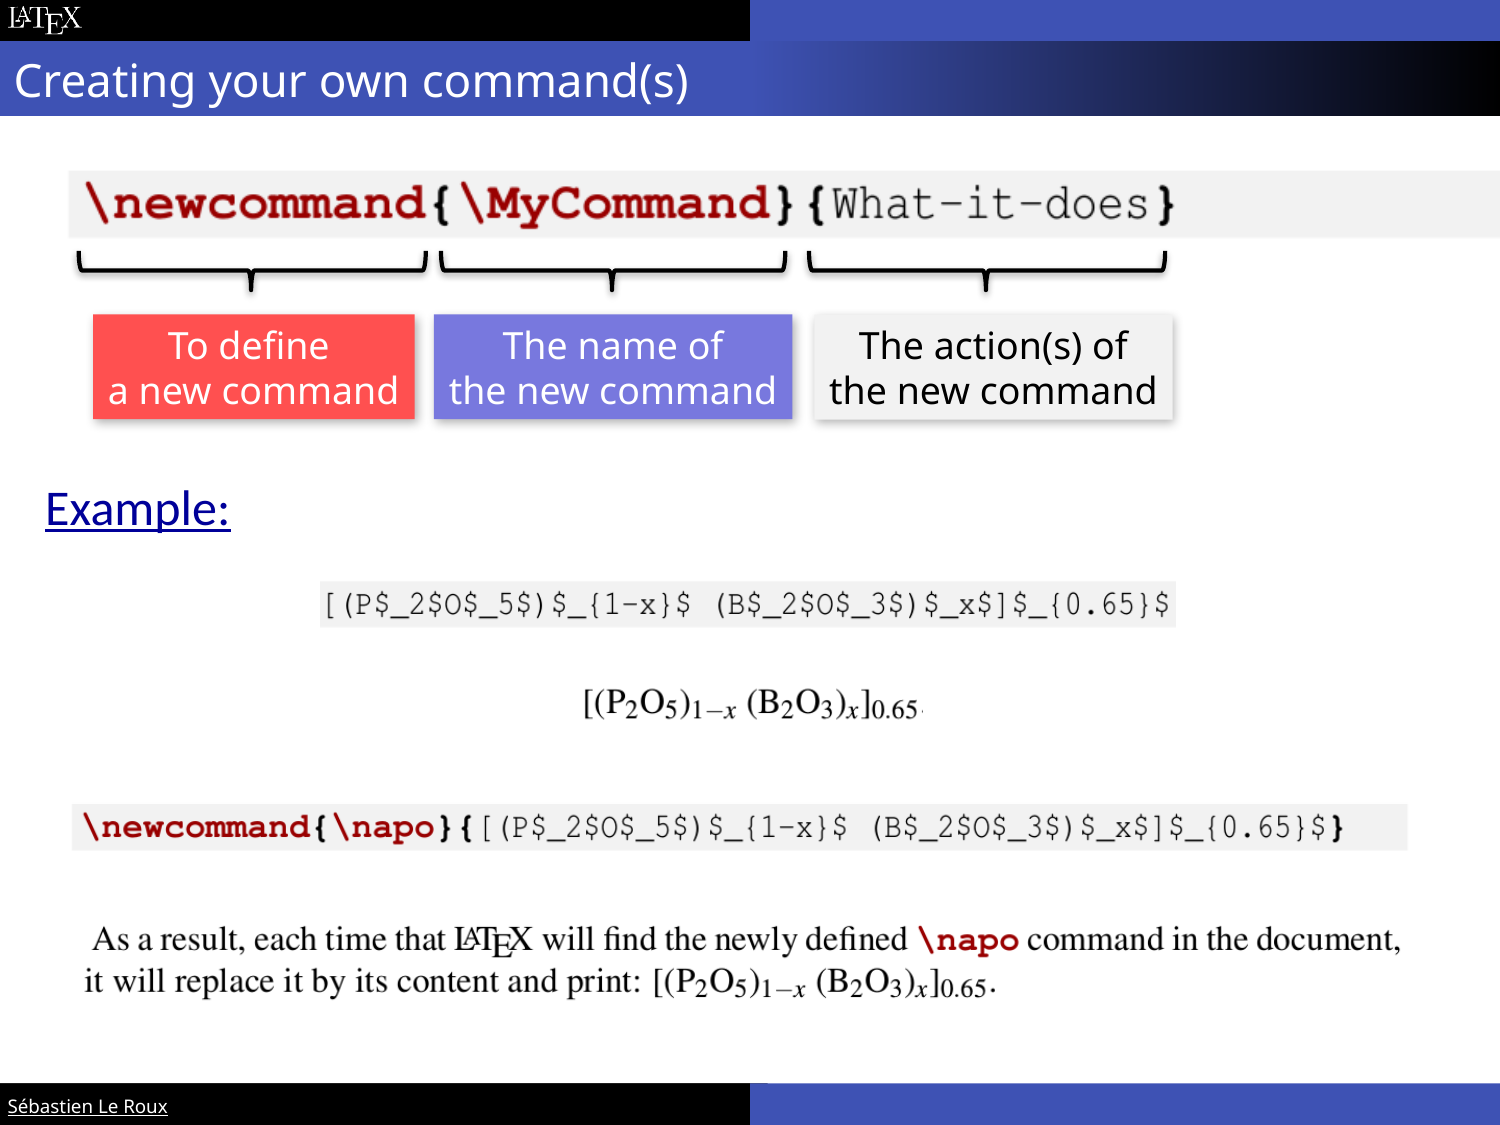

# Creating your own command(s)
To define
a new command
The name of
the new command
The action(s) of
the new command
Example: